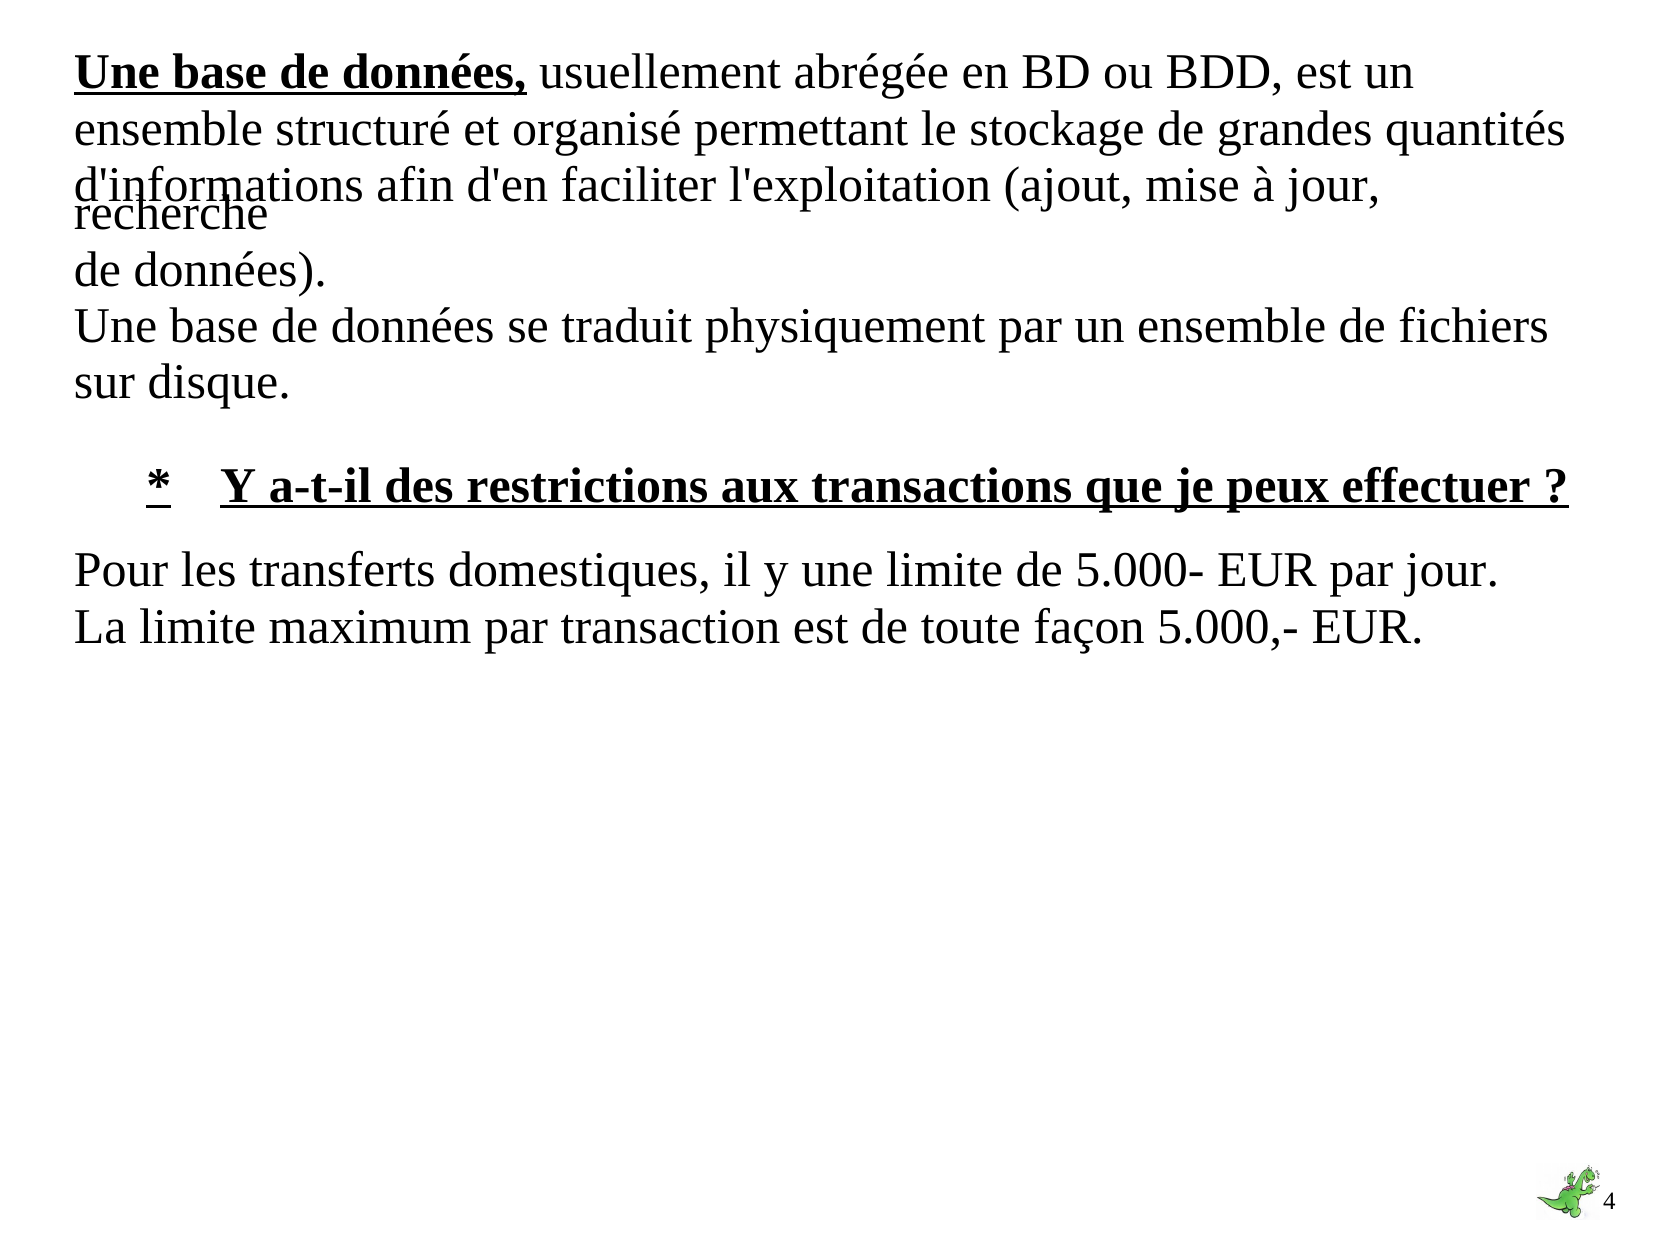

Une base de données, usuellement abrégée en BD ou BDD, est un
ensemble structuré et organisé permettant le stockage de grandes quantités
d'informations afin d'en faciliter l'exploitation (ajout, mise à jour, recherche
de données).
Une base de données se traduit physiquement par un ensemble de fichiers
sur disque.
	*	Y a-t-il des restrictions aux transactions que je peux effectuer ?
Pour les transferts domestiques, il y une limite de 5.000- EUR par jour.
La limite maximum par transaction est de toute façon 5.000,- EUR.
4